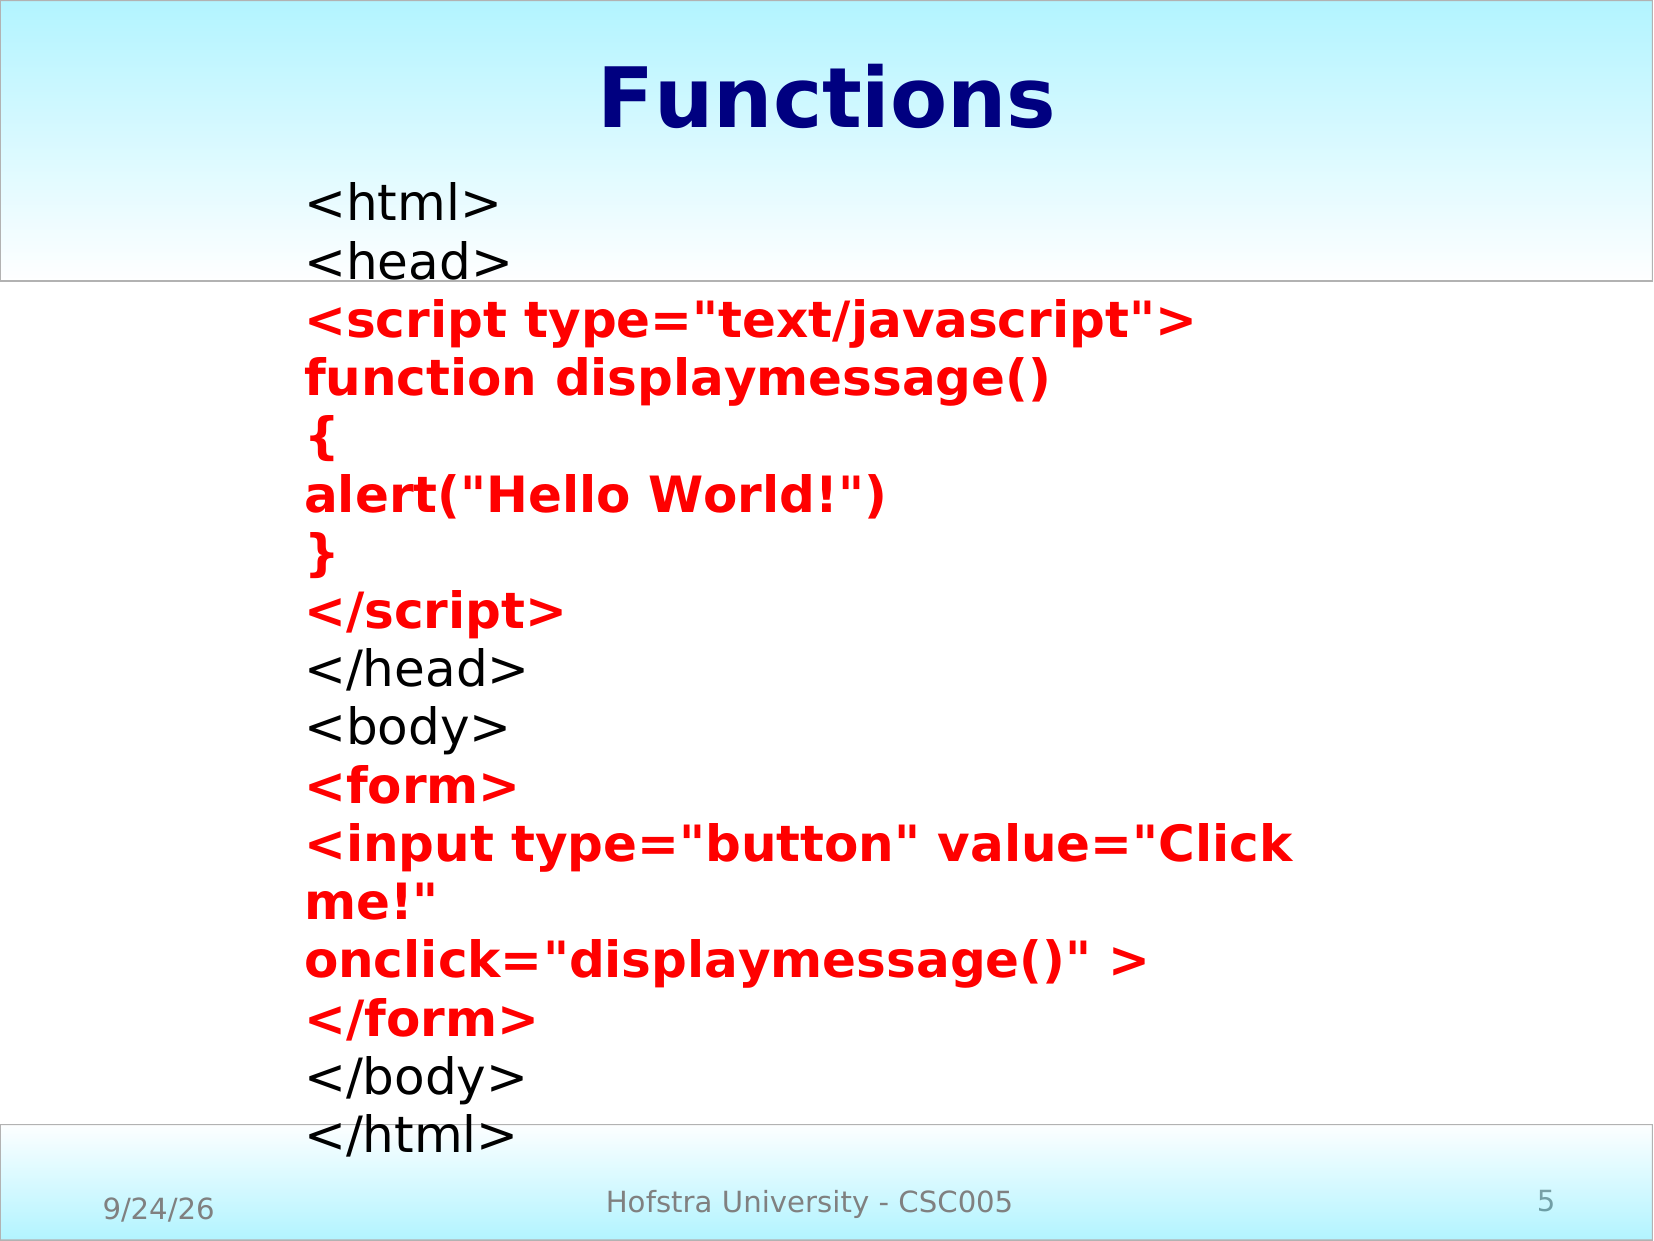

# Functions
<html>
<head>
<script type="text/javascript">
function displaymessage()
{
alert("Hello World!")
}
</script>
</head>
<body>
<form>
<input type="button" value="Click me!"
onclick="displaymessage()" >
</form>
</body>
</html>
5
Hofstra University - CSC005